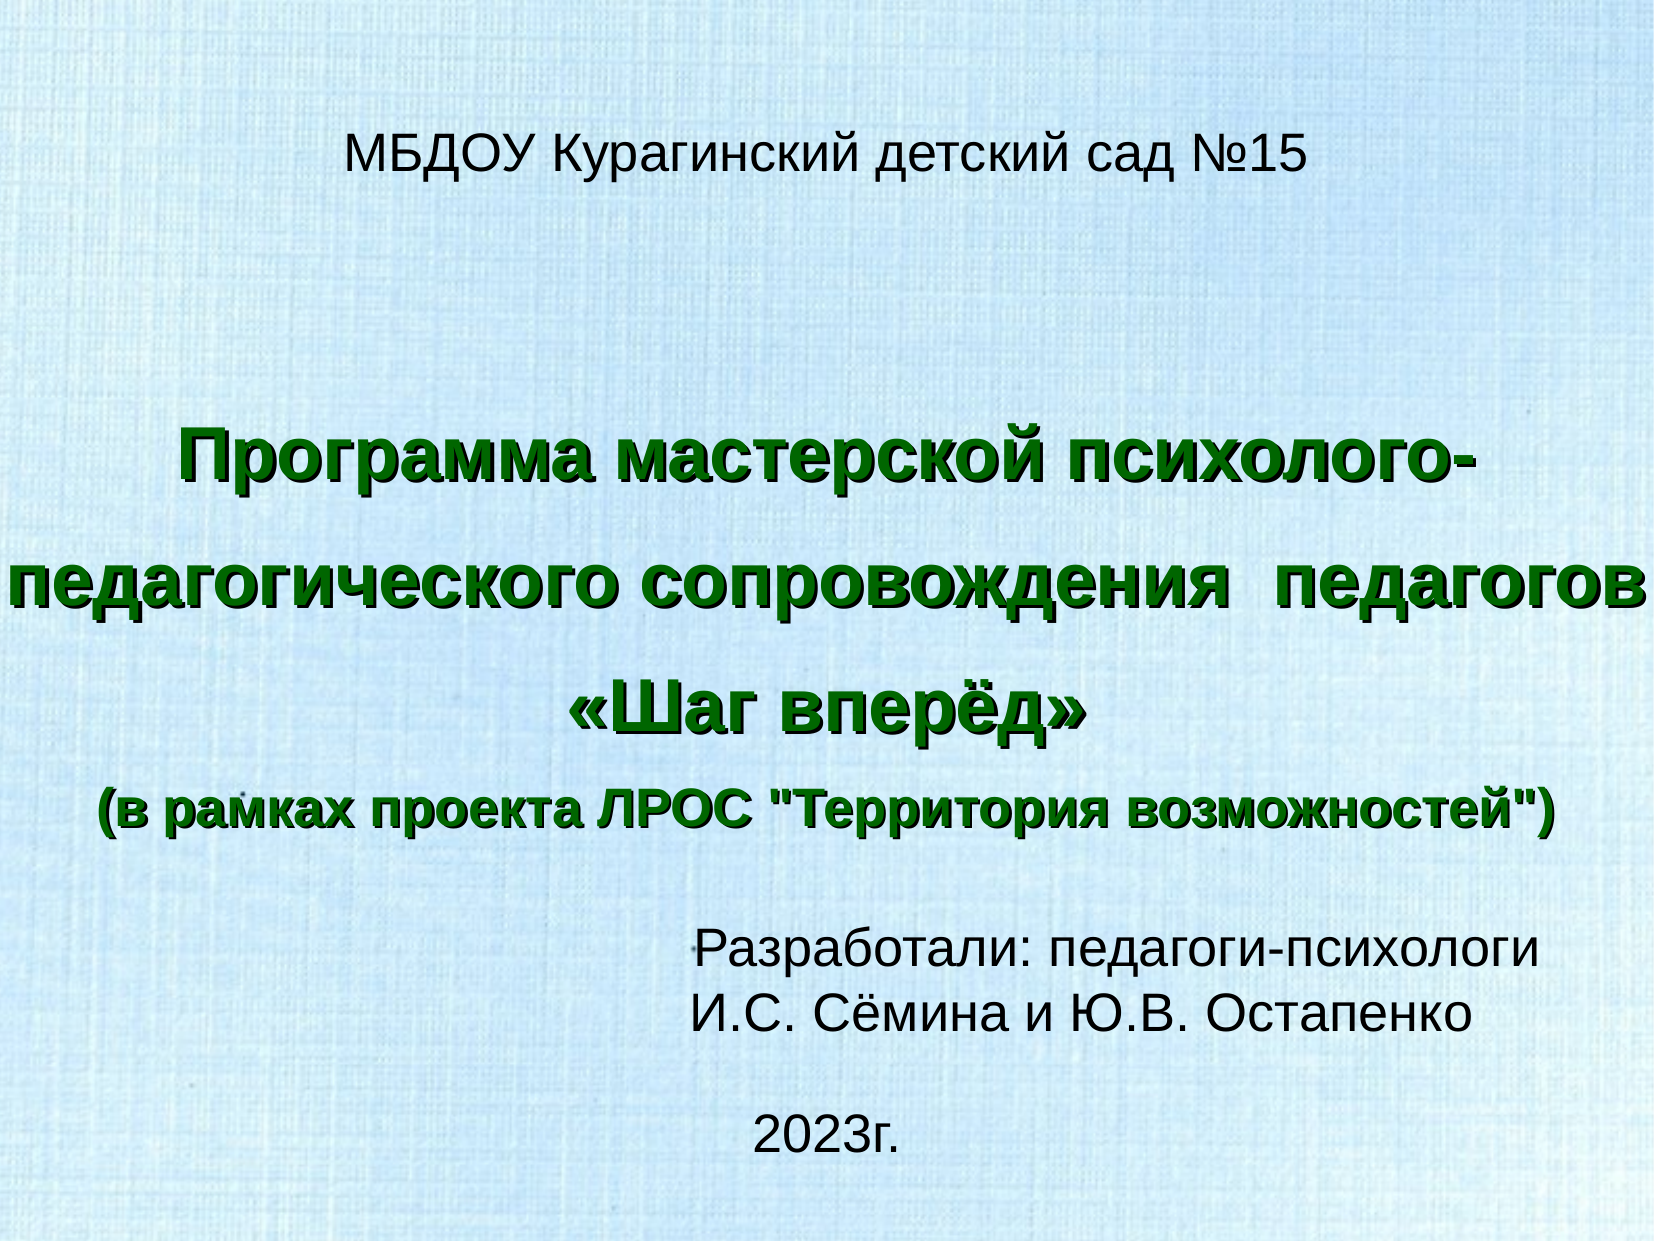

# Программа мастерской психолого-педагогического сопровождения педагогов
«Шаг вперёд»
(в рамках проекта ЛРОС "Территория возможностей")
 Разработали: педагоги-психологи
 И.С. Сёмина и Ю.В. Остапенко
2023г.
МБДОУ Курагинский детский сад №15